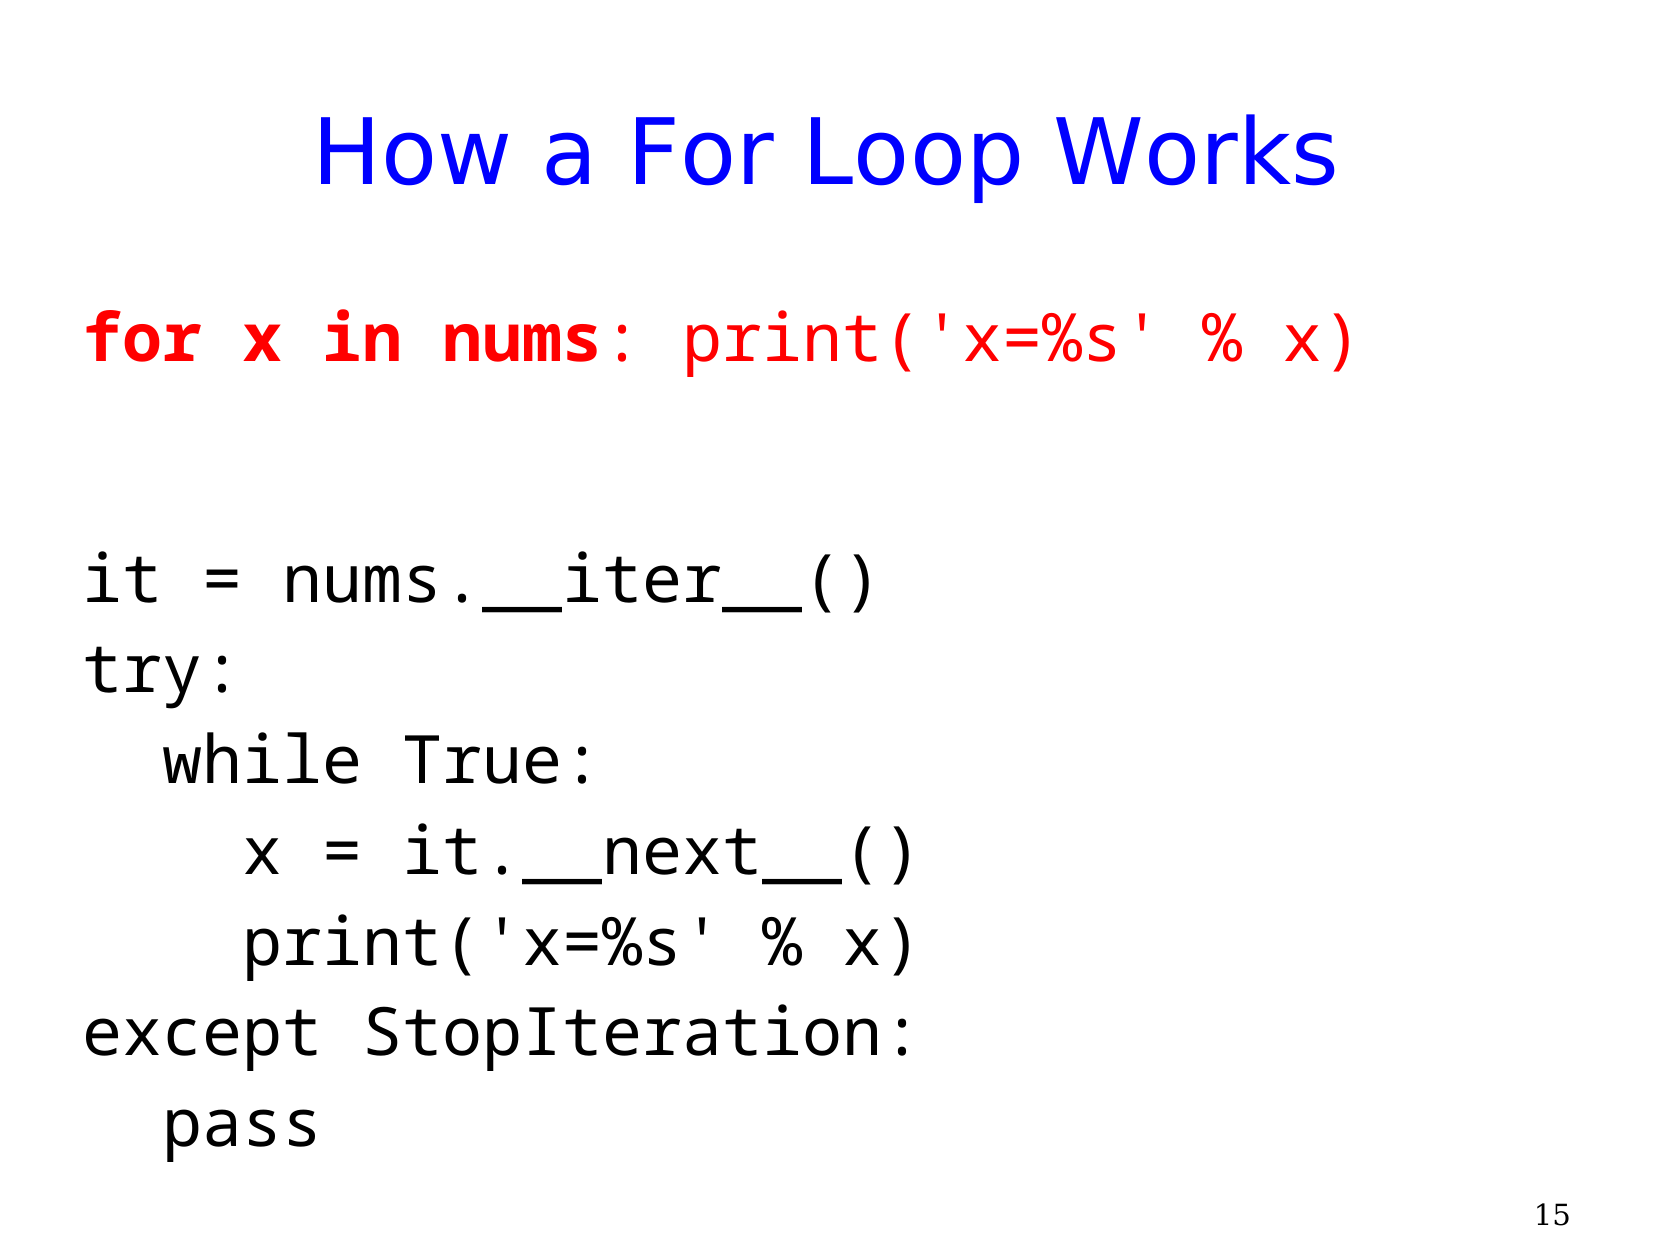

# How a For Loop Works
for x in nums: print('x=%s' % x)
it = nums.__iter__()
try:
 while True:
 x = it.__next__()
 print('x=%s' % x)
except StopIteration:
 pass
15